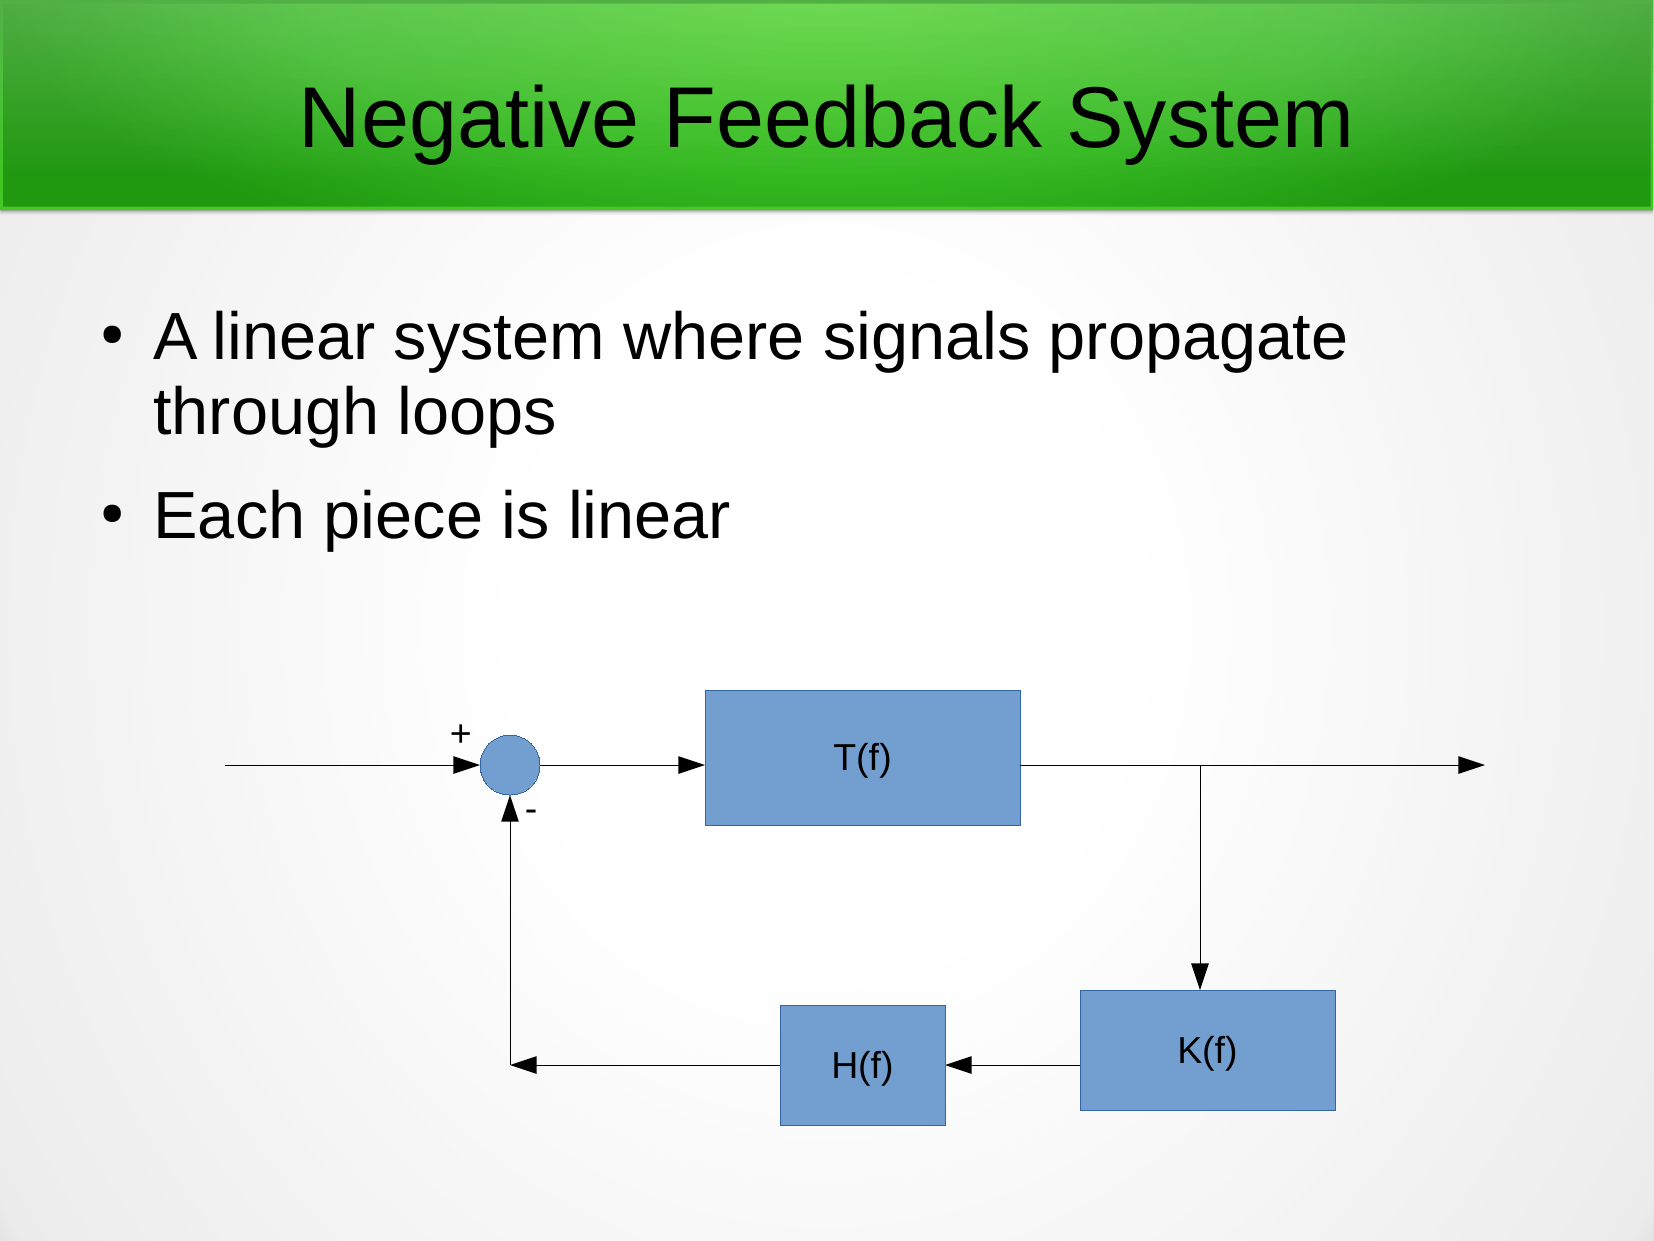

# Negative Feedback System
A linear system where signals propagate through loops
Each piece is linear
T(f)
+
-
K(f)
H(f)